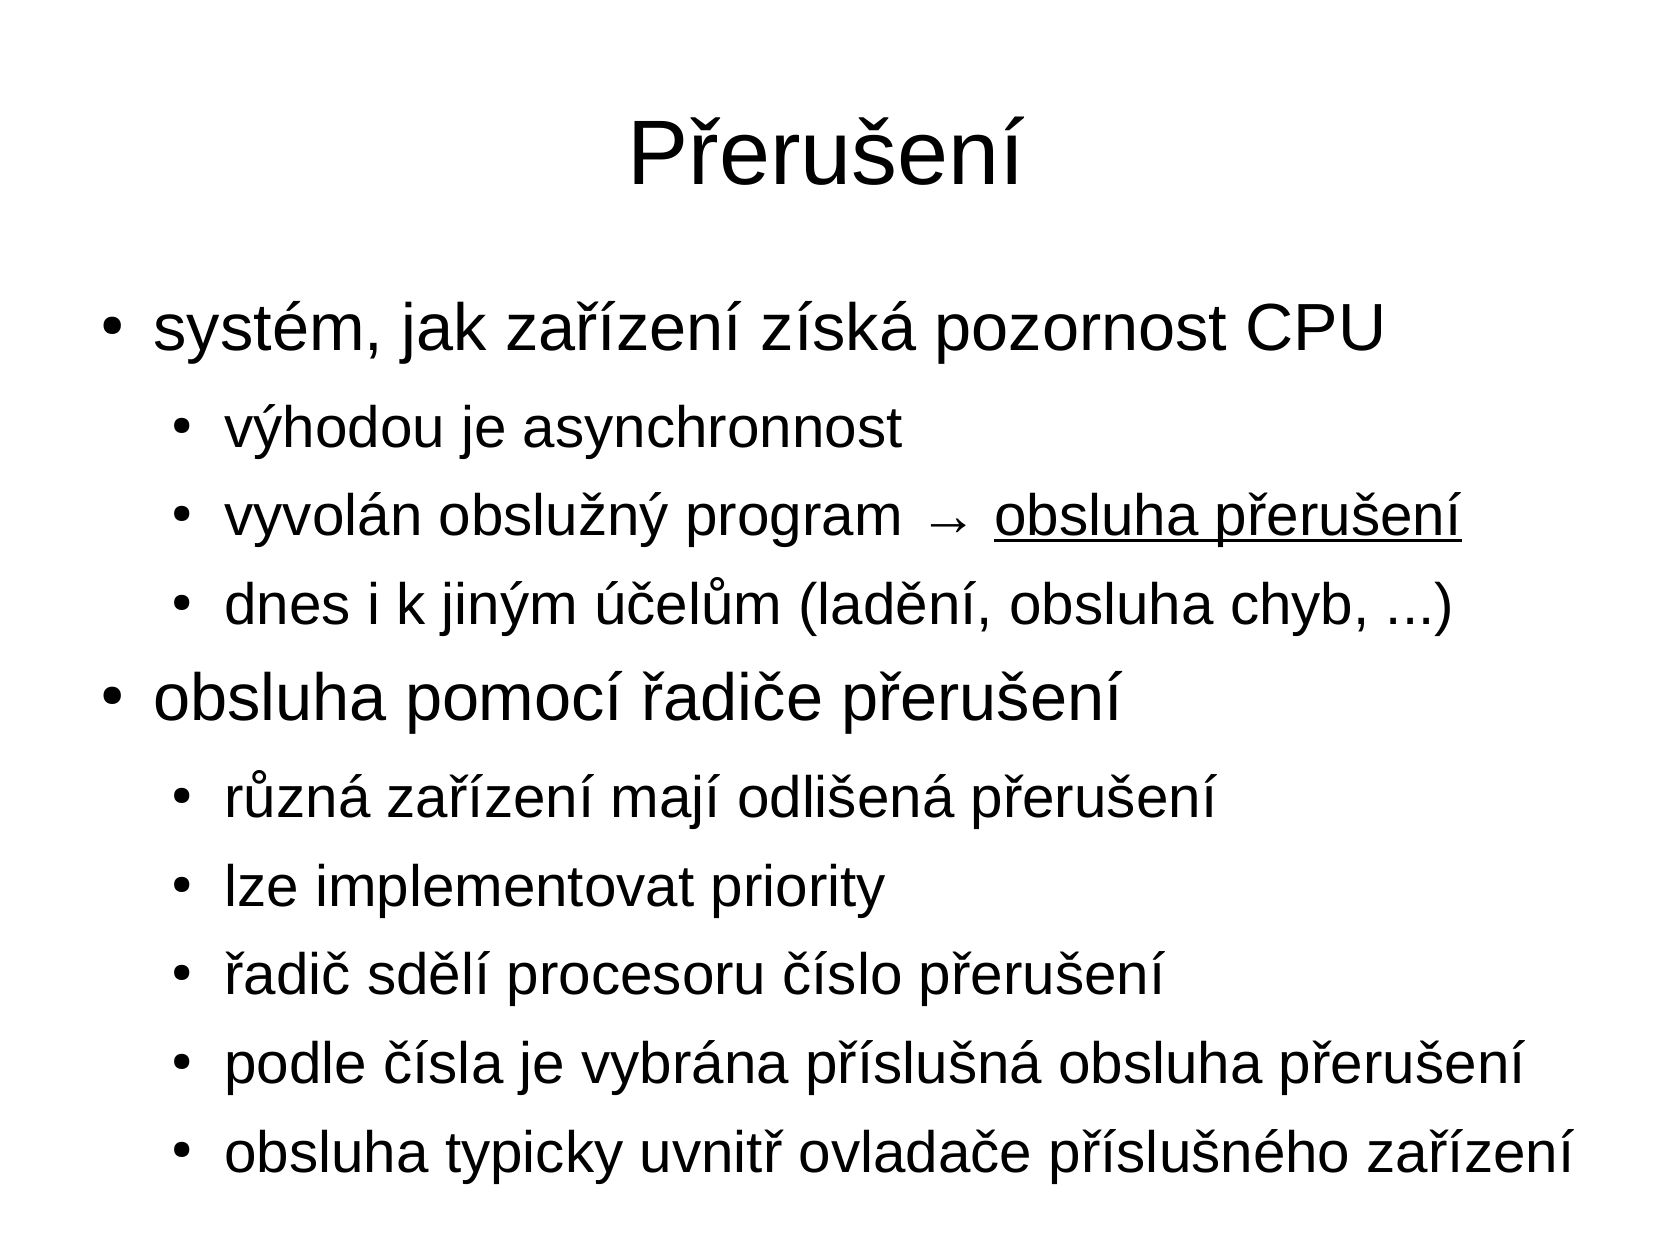

# Přerušení
systém, jak zařízení získá pozornost CPU
výhodou je asynchronnost
vyvolán obslužný program → obsluha přerušení
dnes i k jiným účelům (ladění, obsluha chyb, ...)
obsluha pomocí řadiče přerušení
různá zařízení mají odlišená přerušení
lze implementovat priority
řadič sdělí procesoru číslo přerušení
podle čísla je vybrána příslušná obsluha přerušení
obsluha typicky uvnitř ovladače příslušného zařízení